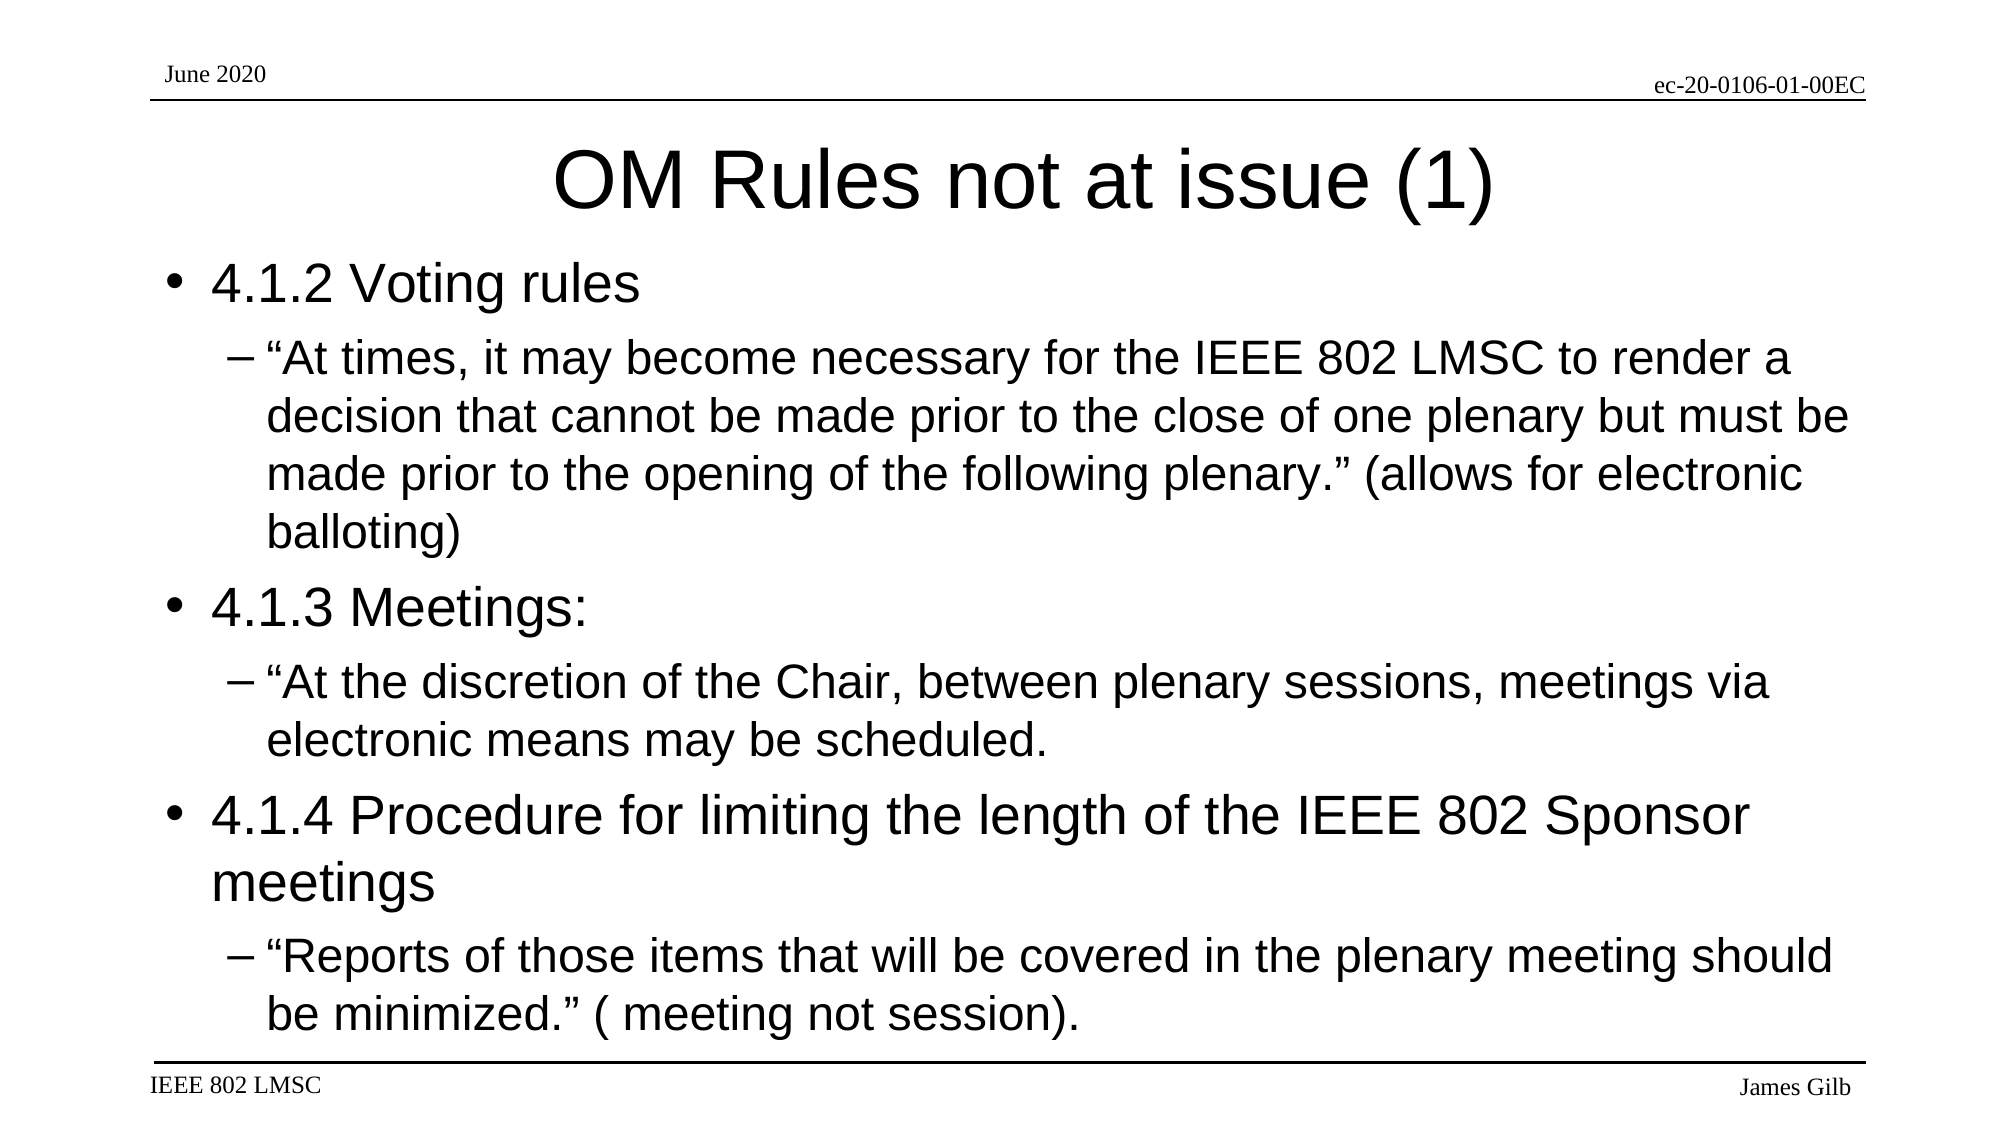

# OM Rules not at issue (1)
4.1.2 Voting rules
“At times, it may become necessary for the IEEE 802 LMSC to render a decision that cannot be made prior to the close of one plenary but must be made prior to the opening of the following plenary.” (allows for electronic balloting)
4.1.3 Meetings:
“At the discretion of the Chair, between plenary sessions, meetings via electronic means may be scheduled.
4.1.4 Procedure for limiting the length of the IEEE 802 Sponsor meetings
“Reports of those items that will be covered in the plenary meeting should be minimized.” ( meeting not session).